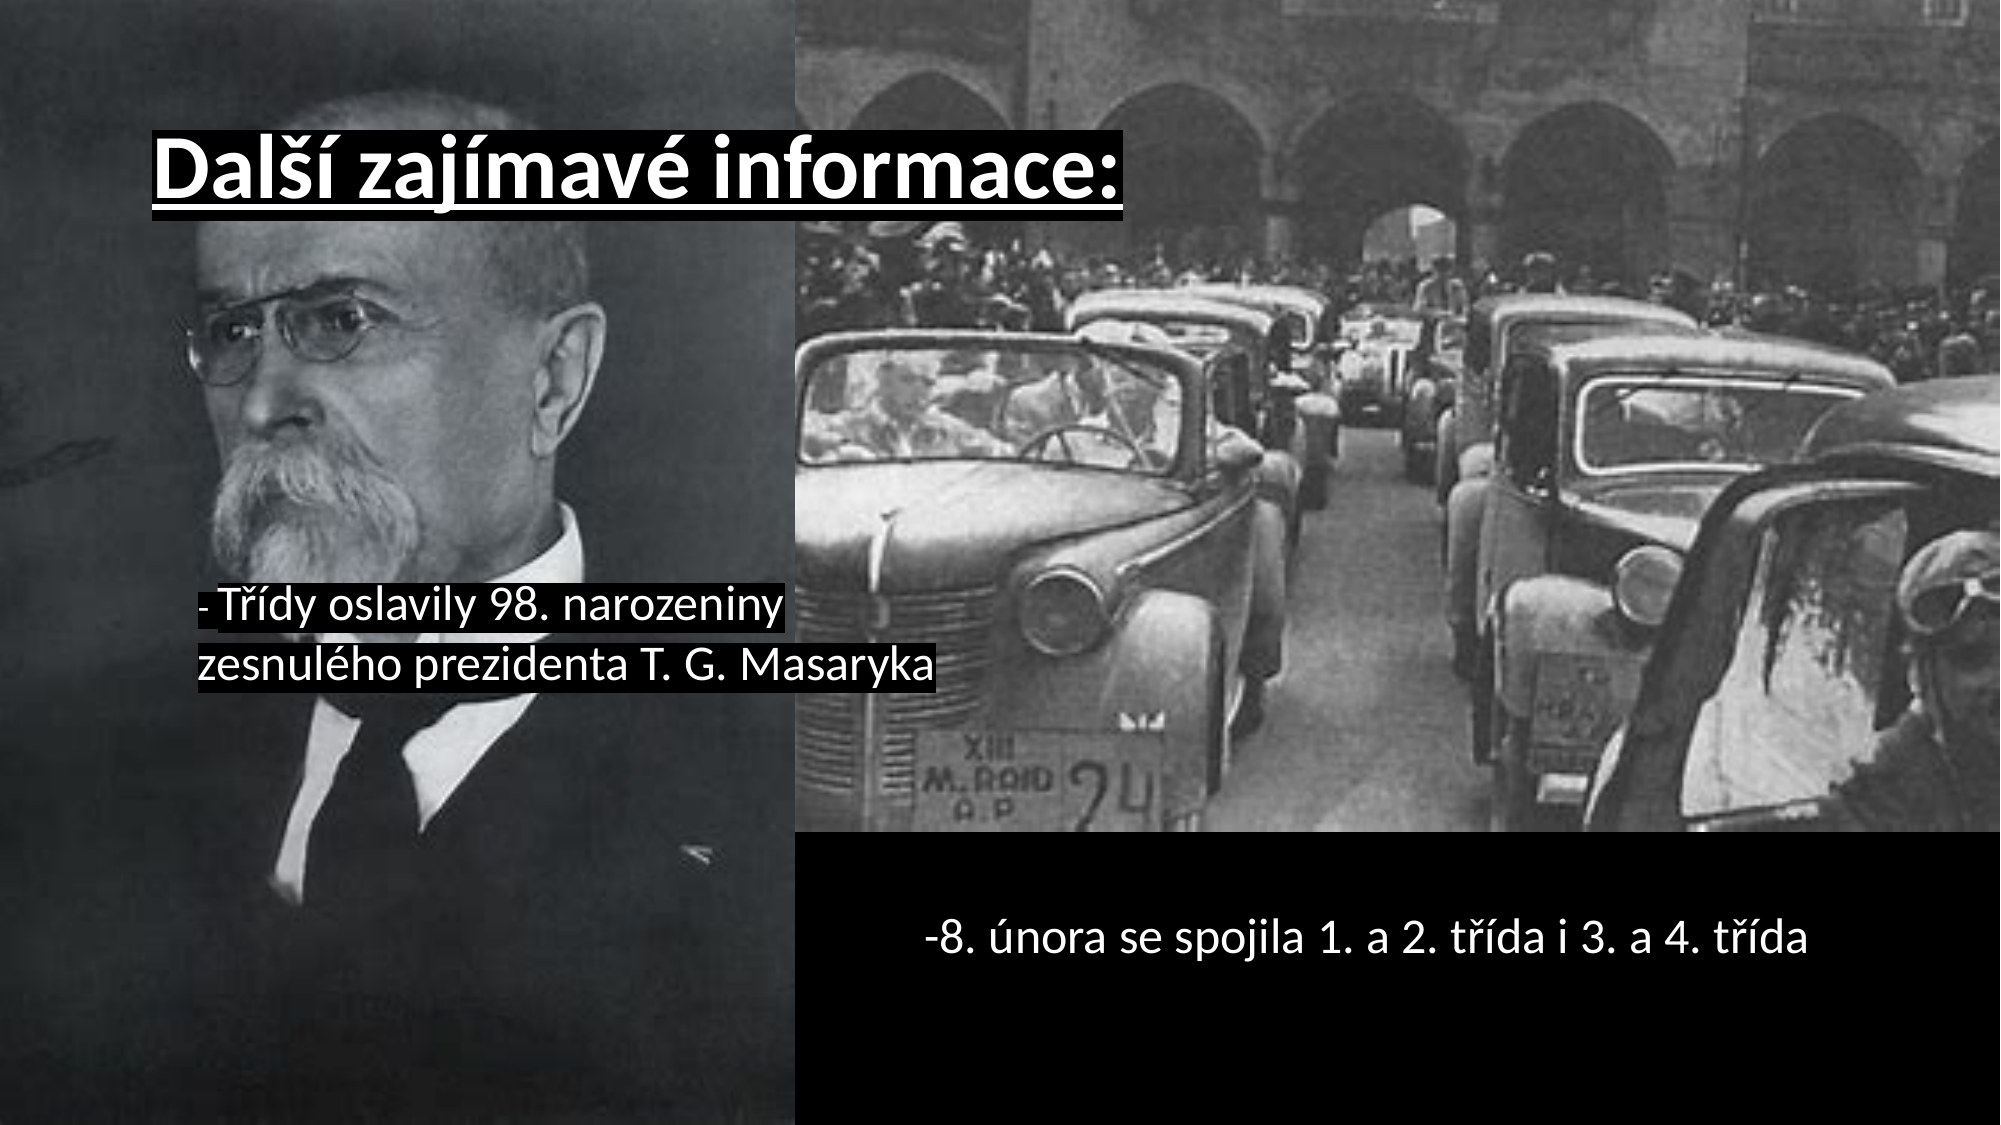

# Další zajímavé informace:
- Třídy oslavily 98. narozeniny zesnulého prezidenta T. G. Masaryka
-8. února se spojila 1. a 2. třída i 3. a 4. třída